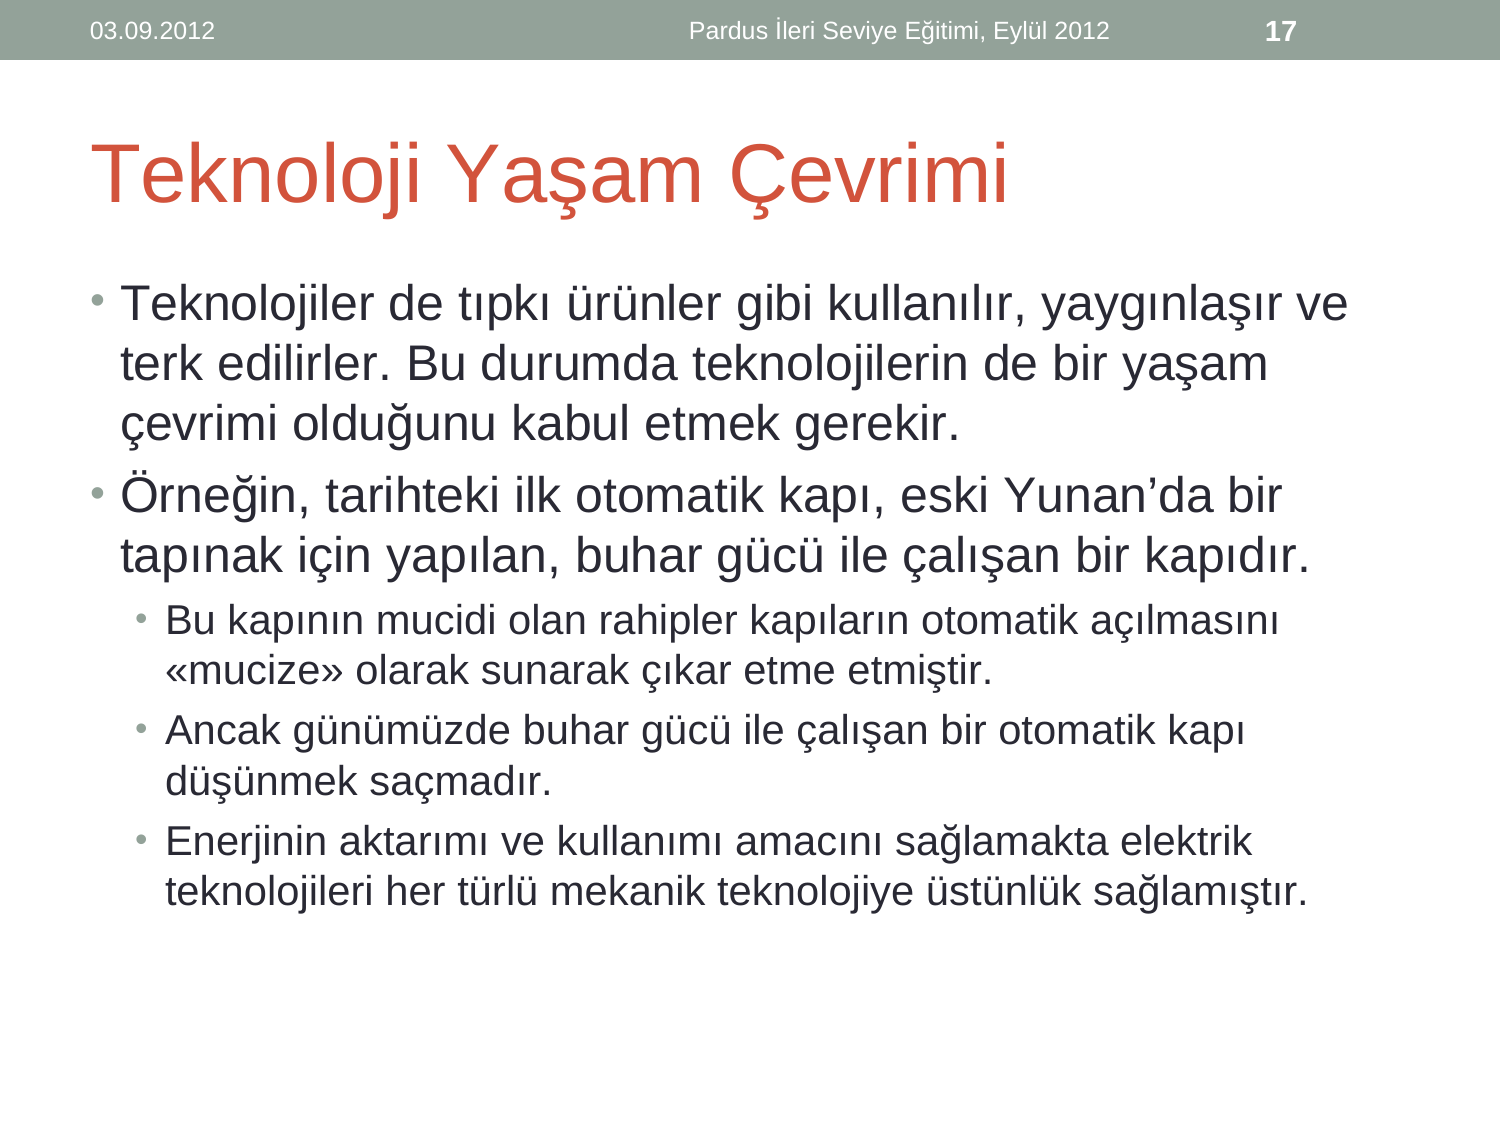

03.09.2012
Pardus İleri Seviye Eğitimi, Eylül 2012
# Teknoloji Yaşam Çevrimi
Teknolojiler de tıpkı ürünler gibi kullanılır, yaygınlaşır ve terk edilirler. Bu durumda teknolojilerin de bir yaşam çevrimi olduğunu kabul etmek gerekir.
Örneğin, tarihteki ilk otomatik kapı, eski Yunan’da bir tapınak için yapılan, buhar gücü ile çalışan bir kapıdır.
Bu kapının mucidi olan rahipler kapıların otomatik açılmasını «mucize» olarak sunarak çıkar etme etmiştir.
Ancak günümüzde buhar gücü ile çalışan bir otomatik kapı düşünmek saçmadır.
Enerjinin aktarımı ve kullanımı amacını sağlamakta elektrik teknolojileri her türlü mekanik teknolojiye üstünlük sağlamıştır.